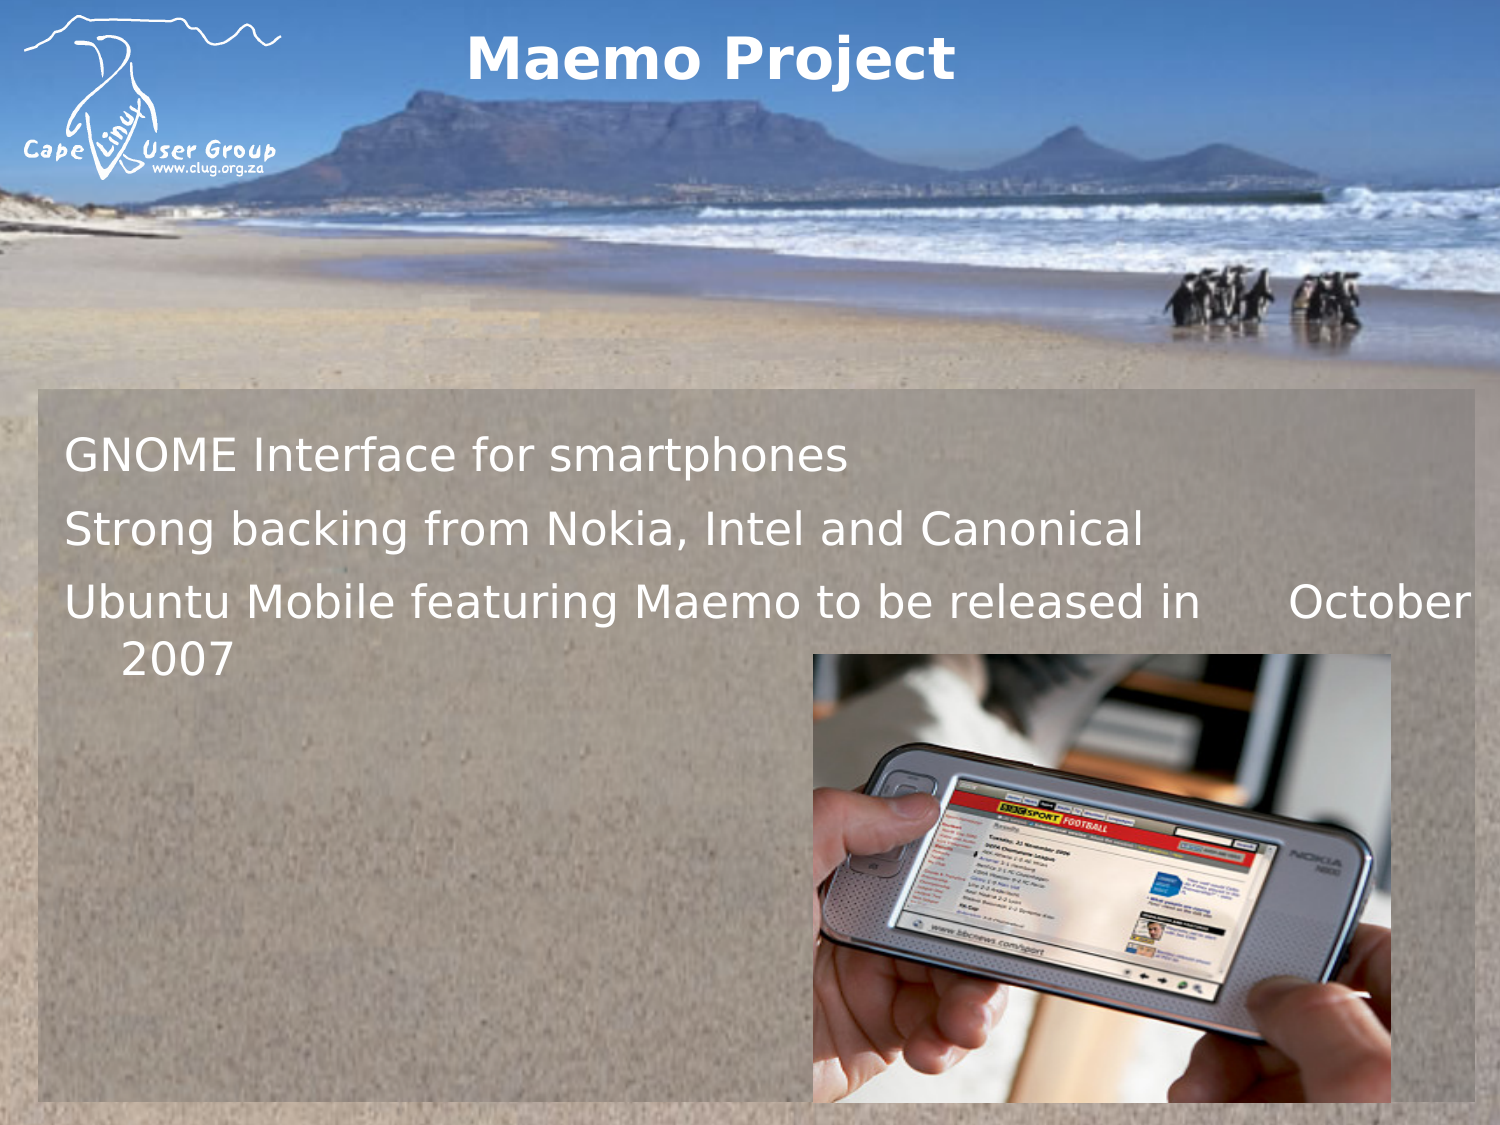

# Maemo Project
GNOME Interface for smartphones
Strong backing from Nokia, Intel and Canonical
Ubuntu Mobile featuring Maemo to be released in October 2007